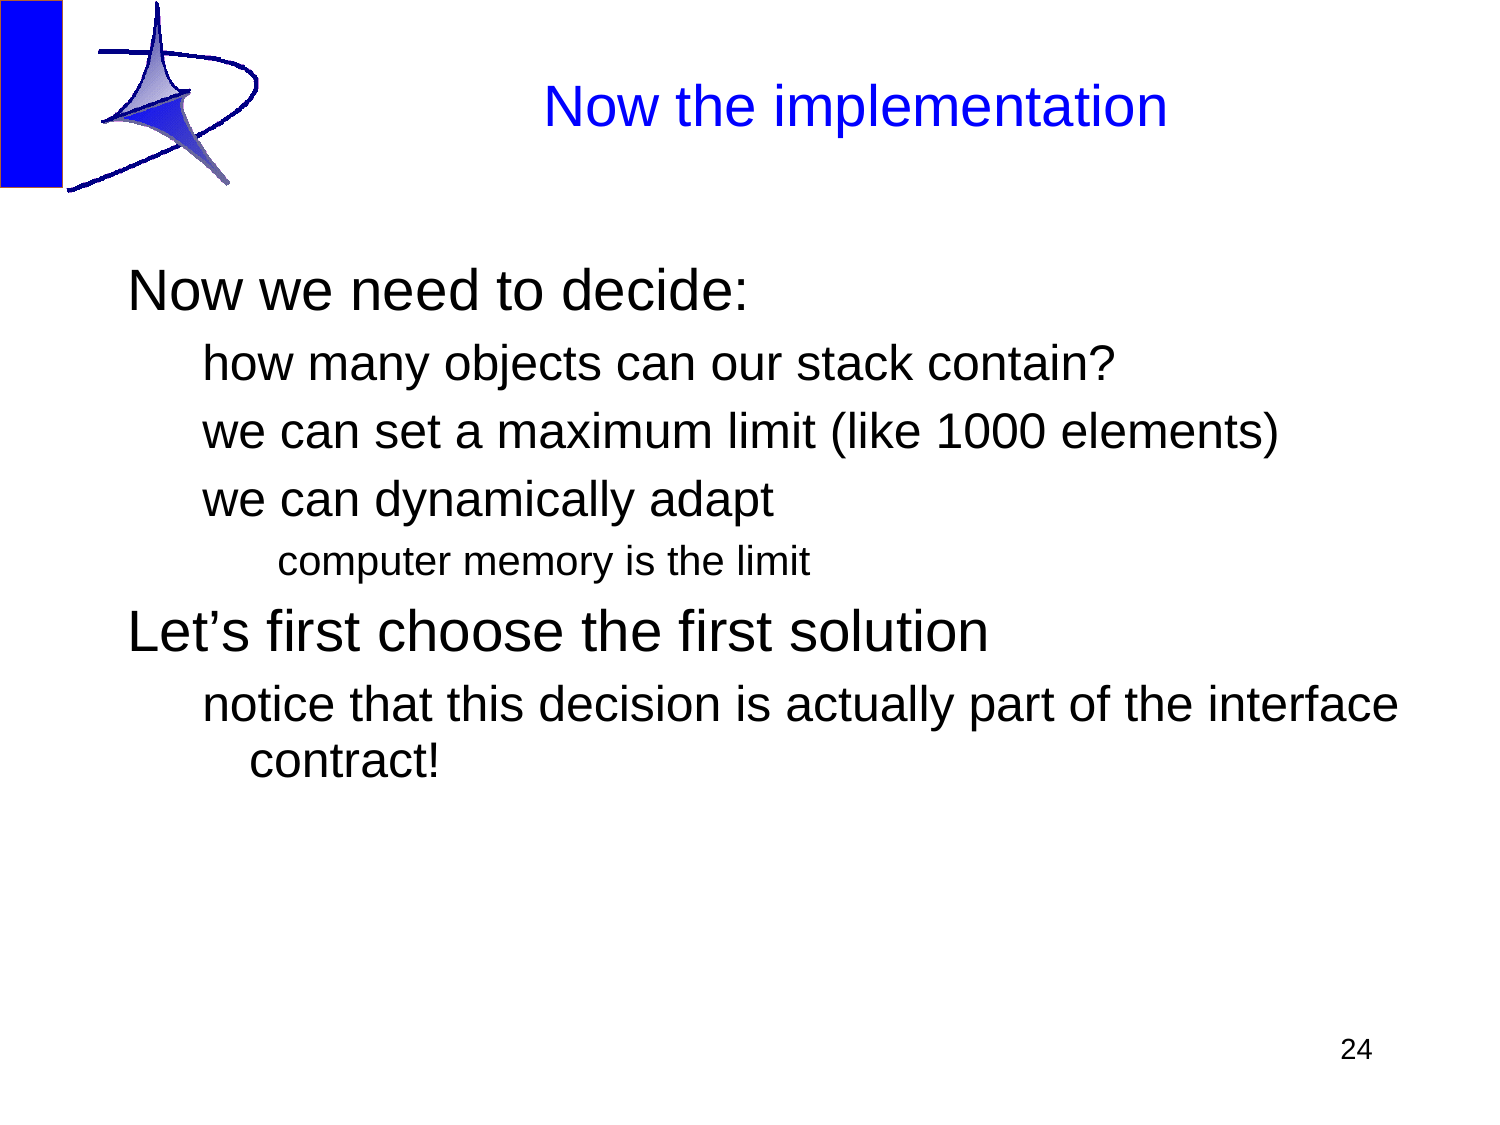

# Now the implementation
Now we need to decide:
how many objects can our stack contain?
we can set a maximum limit (like 1000 elements)
we can dynamically adapt
computer memory is the limit
Let’s first choose the first solution
notice that this decision is actually part of the interface contract!
24